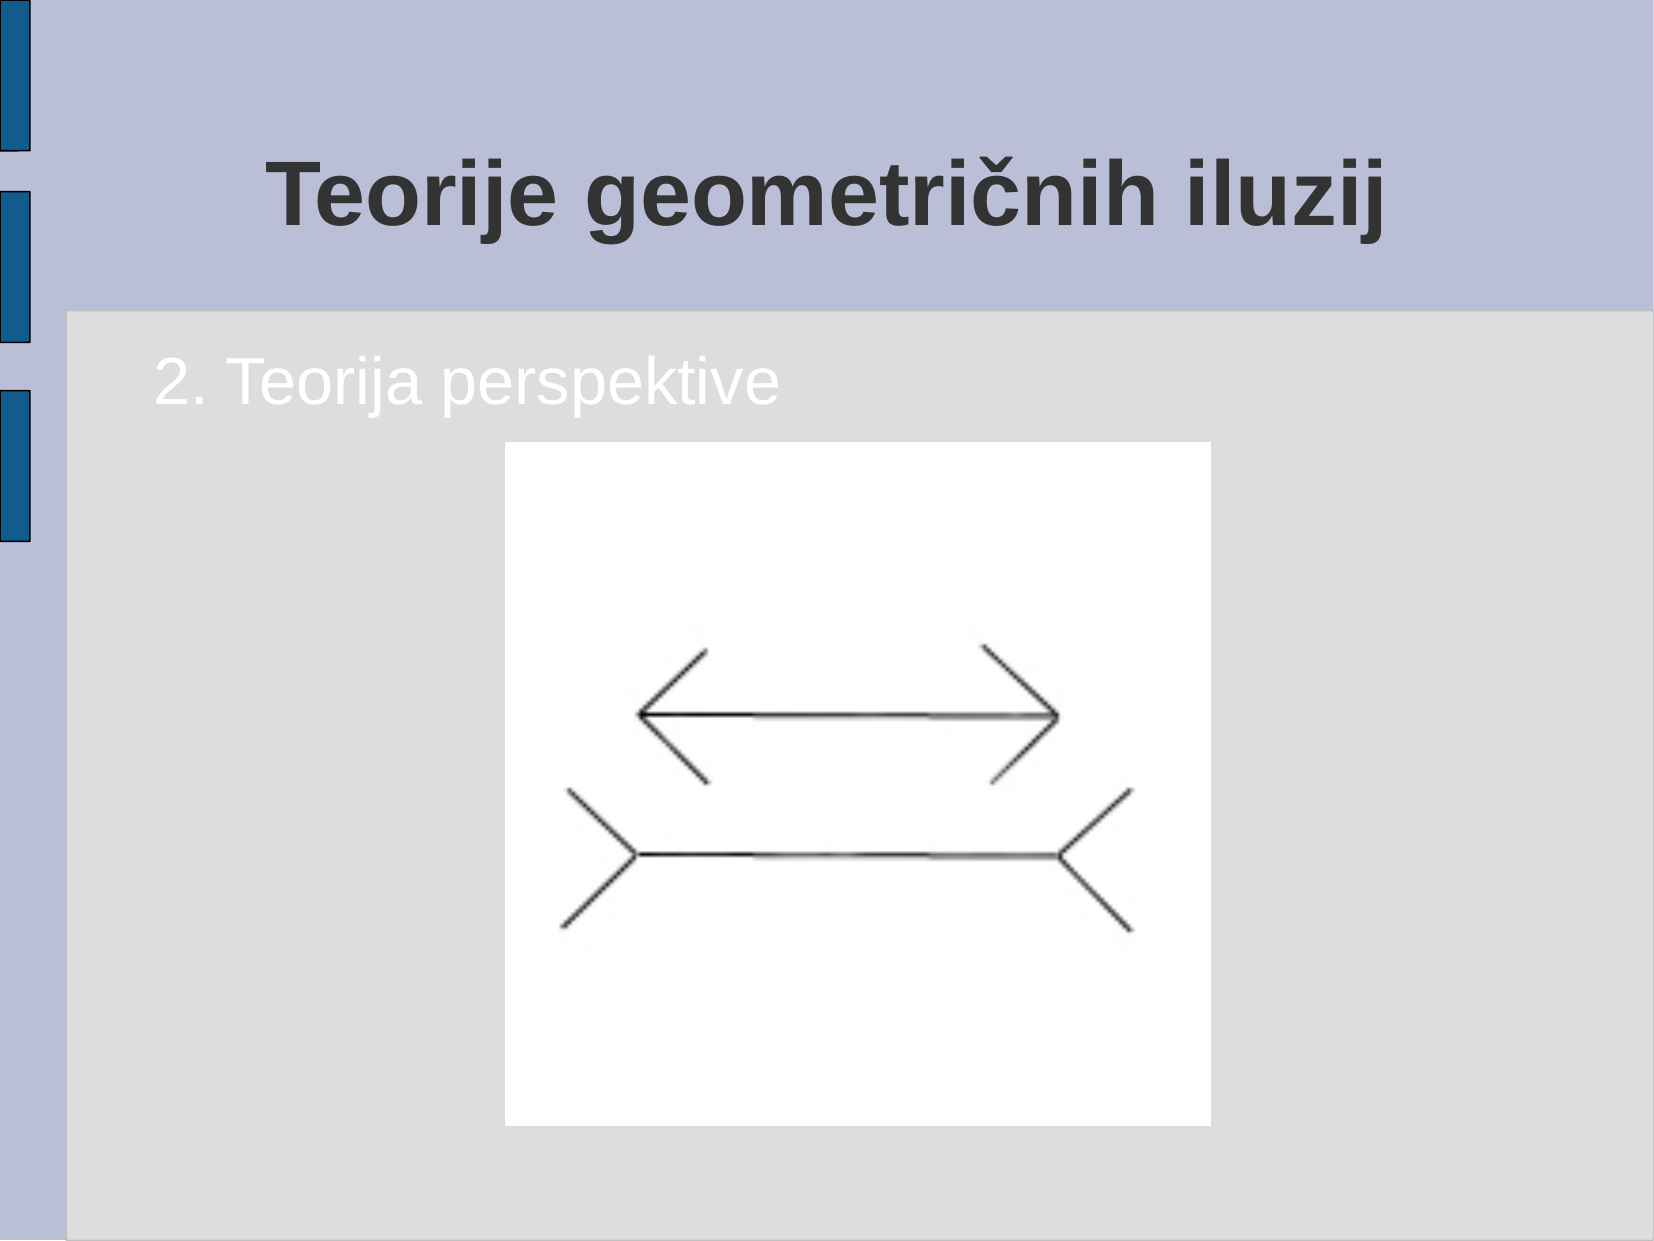

# Teorije geometričnih iluzij
2. Teorija perspektive